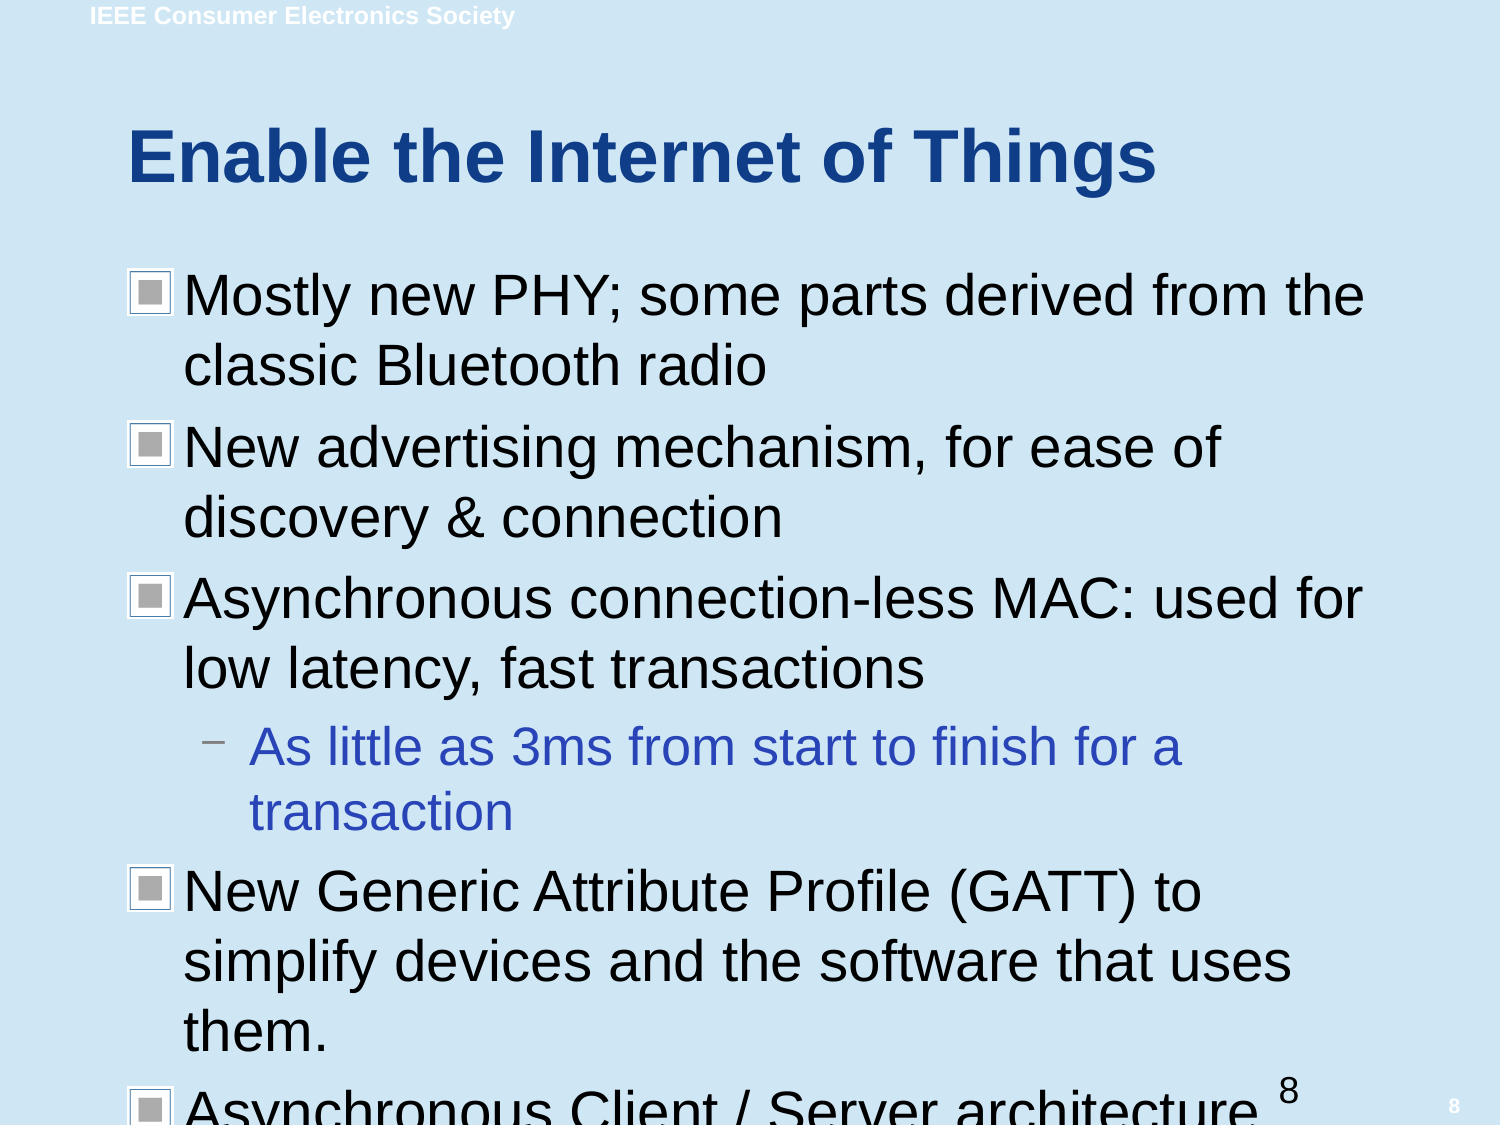

# Enable the Internet of Things
Mostly new PHY; some parts derived from the classic Bluetooth radio
New advertising mechanism, for ease of discovery & connection
Asynchronous connection-less MAC: used for low latency, fast transactions
As little as 3ms from start to finish for a transaction
New Generic Attribute Profile (GATT) to simplify devices and the software that uses them.
Asynchronous Client / Server architecture